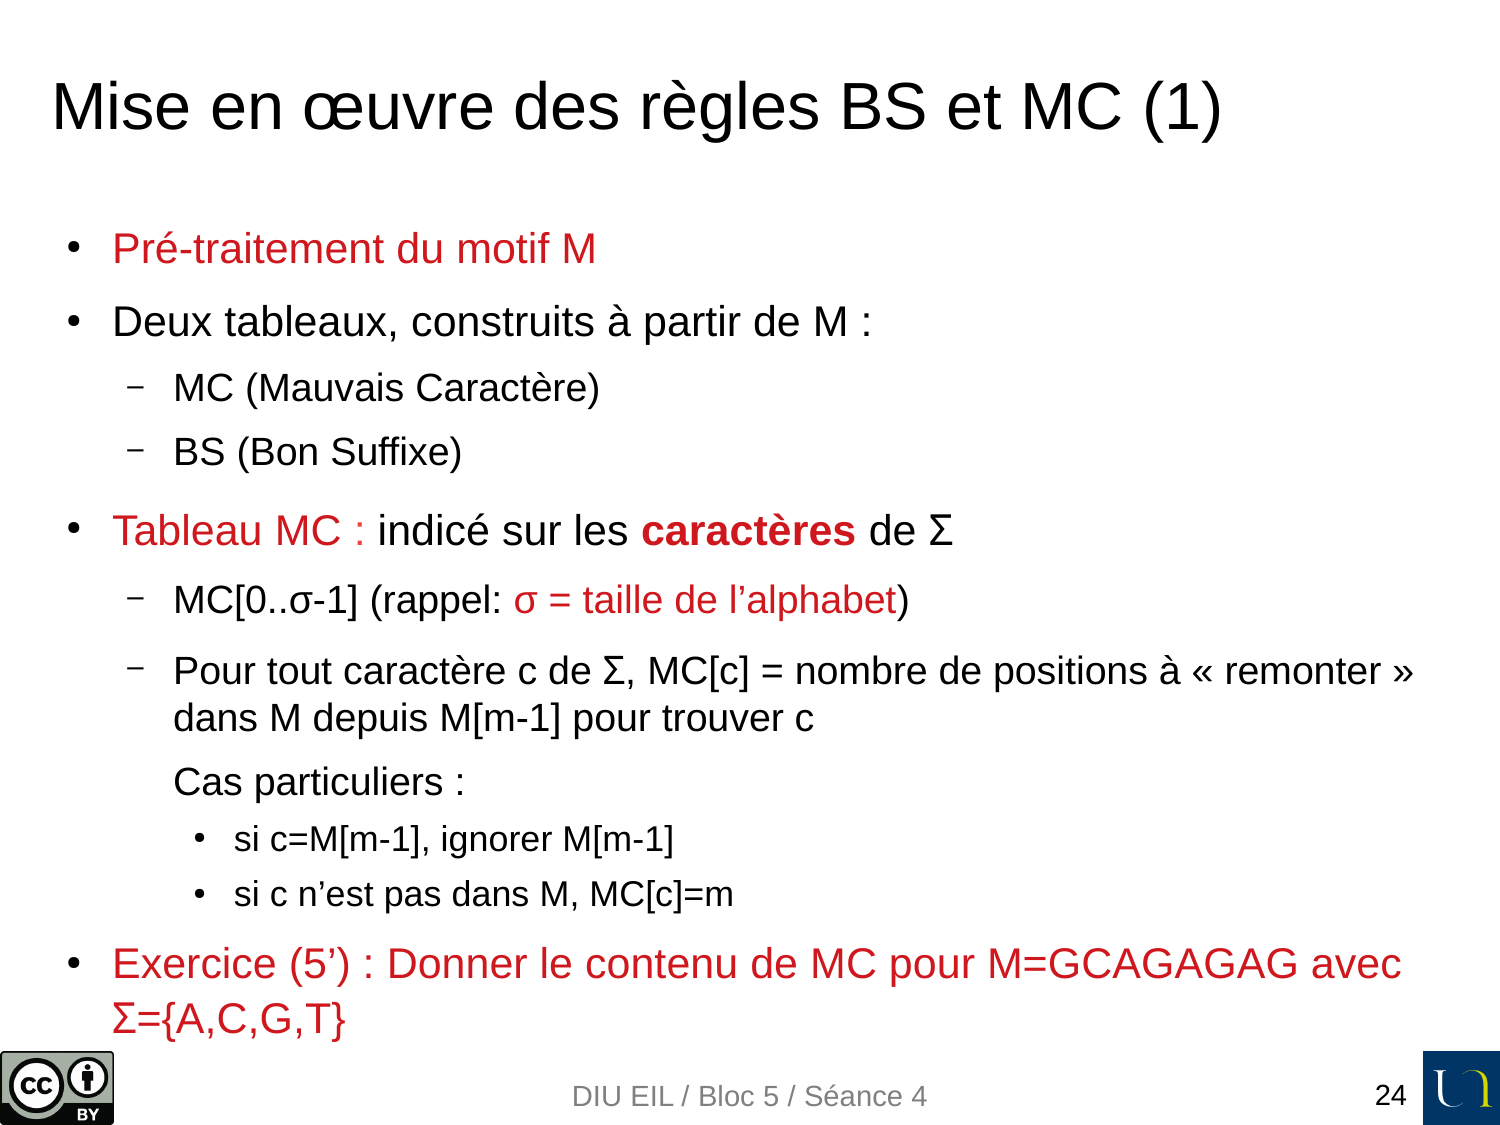

# Mise en œuvre des règles BS et MC (1)
Pré-traitement du motif M
Deux tableaux, construits à partir de M :
MC (Mauvais Caractère)
BS (Bon Suffixe)
Tableau MC : indicé sur les caractères de Σ
MC[0..σ-1] (rappel: σ = taille de l’alphabet)
Pour tout caractère c de Σ, MC[c] = nombre de positions à « remonter » dans M depuis M[m-1] pour trouver c
Cas particuliers :
si c=M[m-1], ignorer M[m-1]
si c n’est pas dans M, MC[c]=m
Exercice (5’) : Donner le contenu de MC pour M=GCAGAGAG avec Σ={A,C,G,T}
24